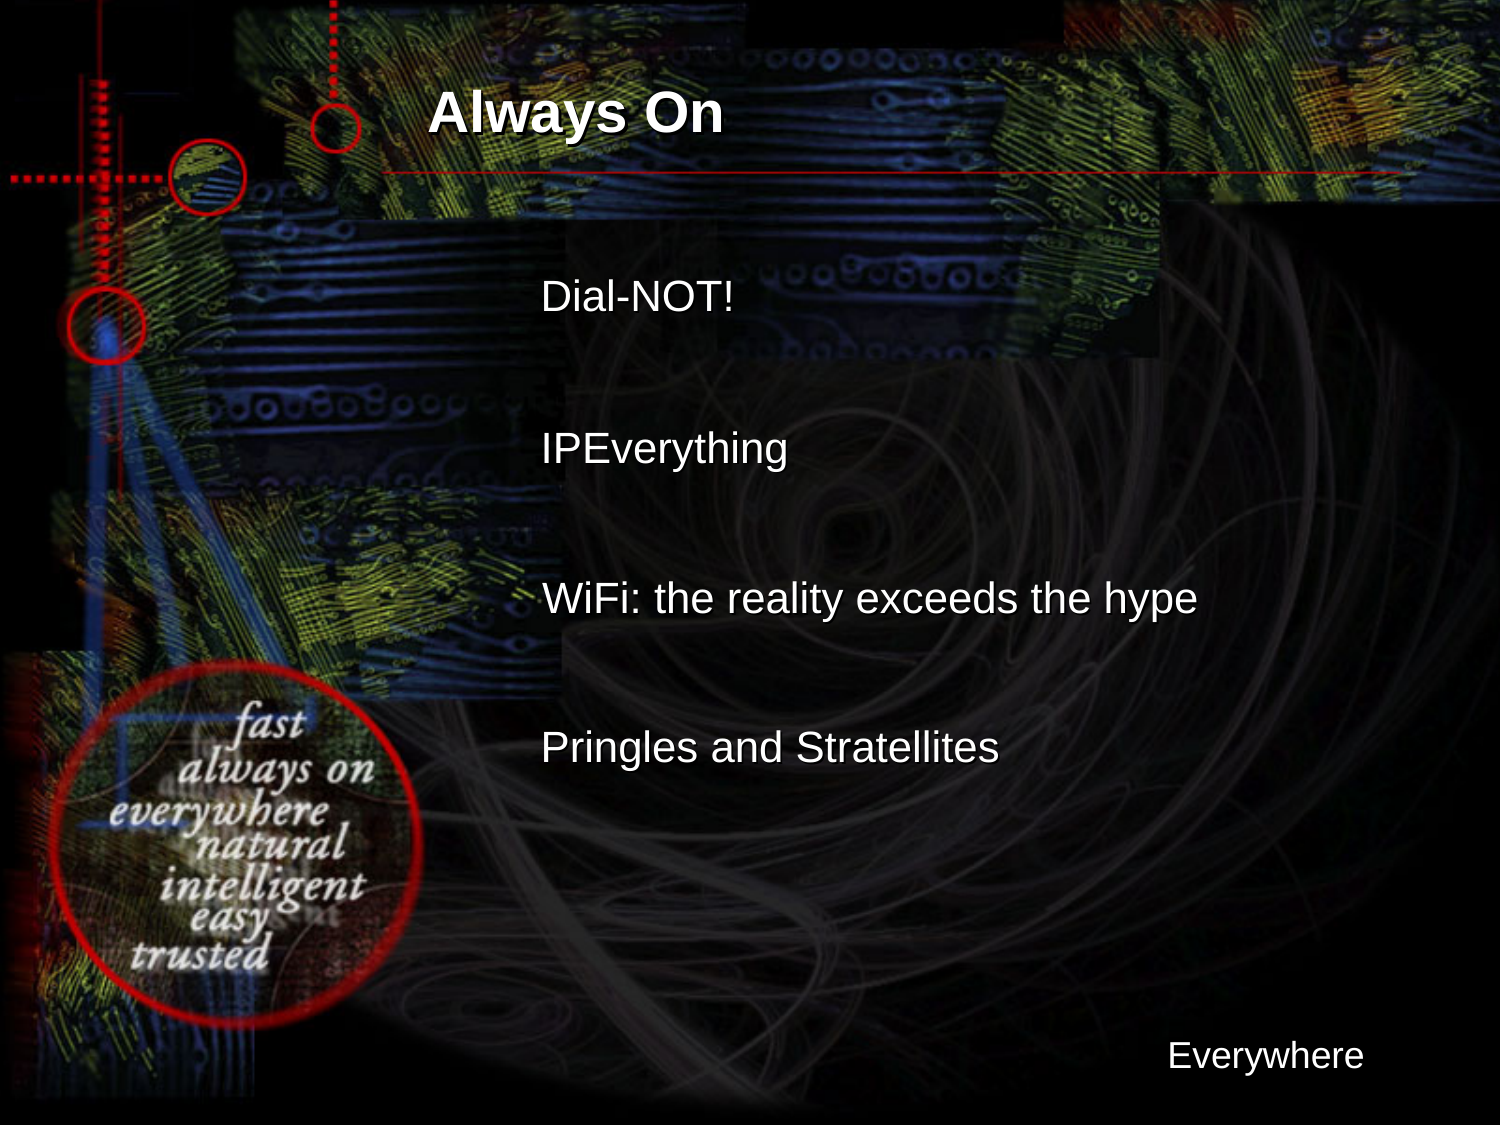

# Always On
Dial-NOT!
IPEverything
WiFi: the reality exceeds the hype
Pringles and Stratellites
Everywhere